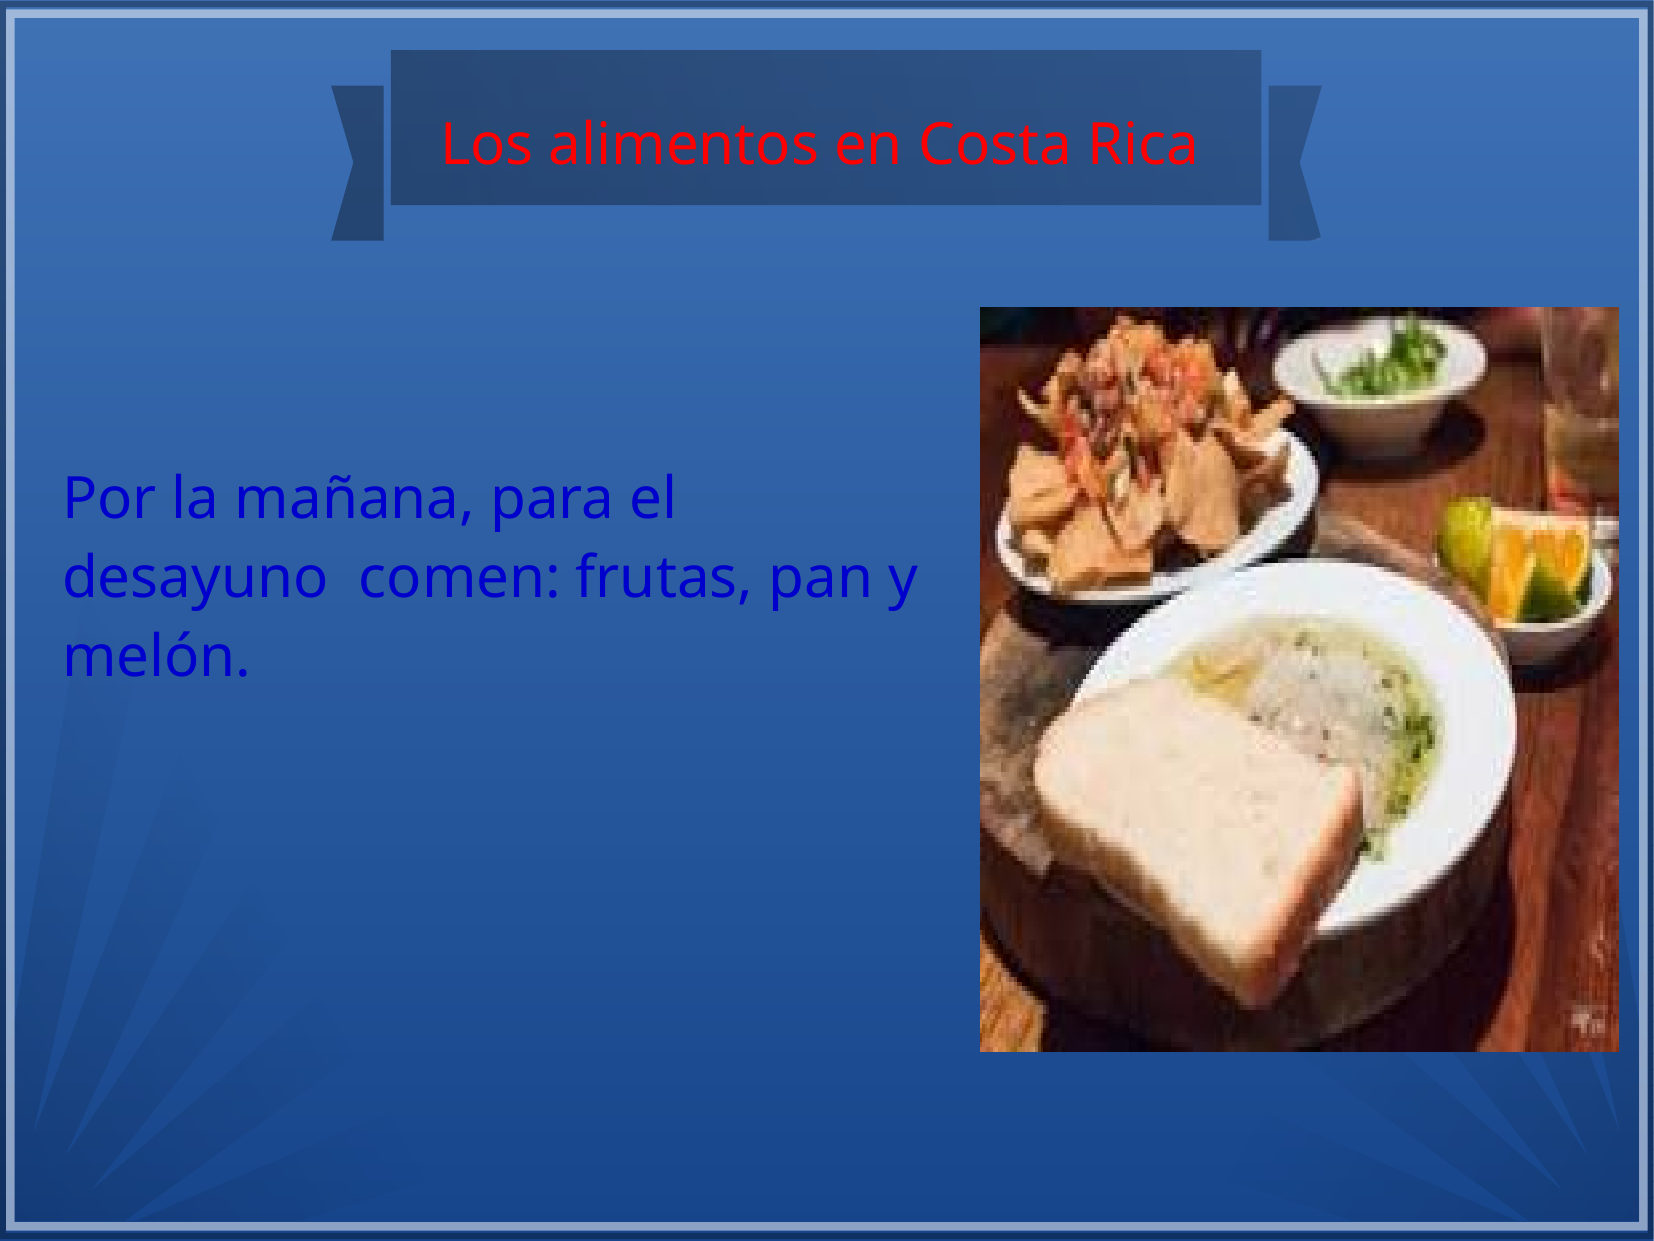

Los alimentos en Costa Rica
Por la mañana, para el desayuno comen: frutas, pan y melón.